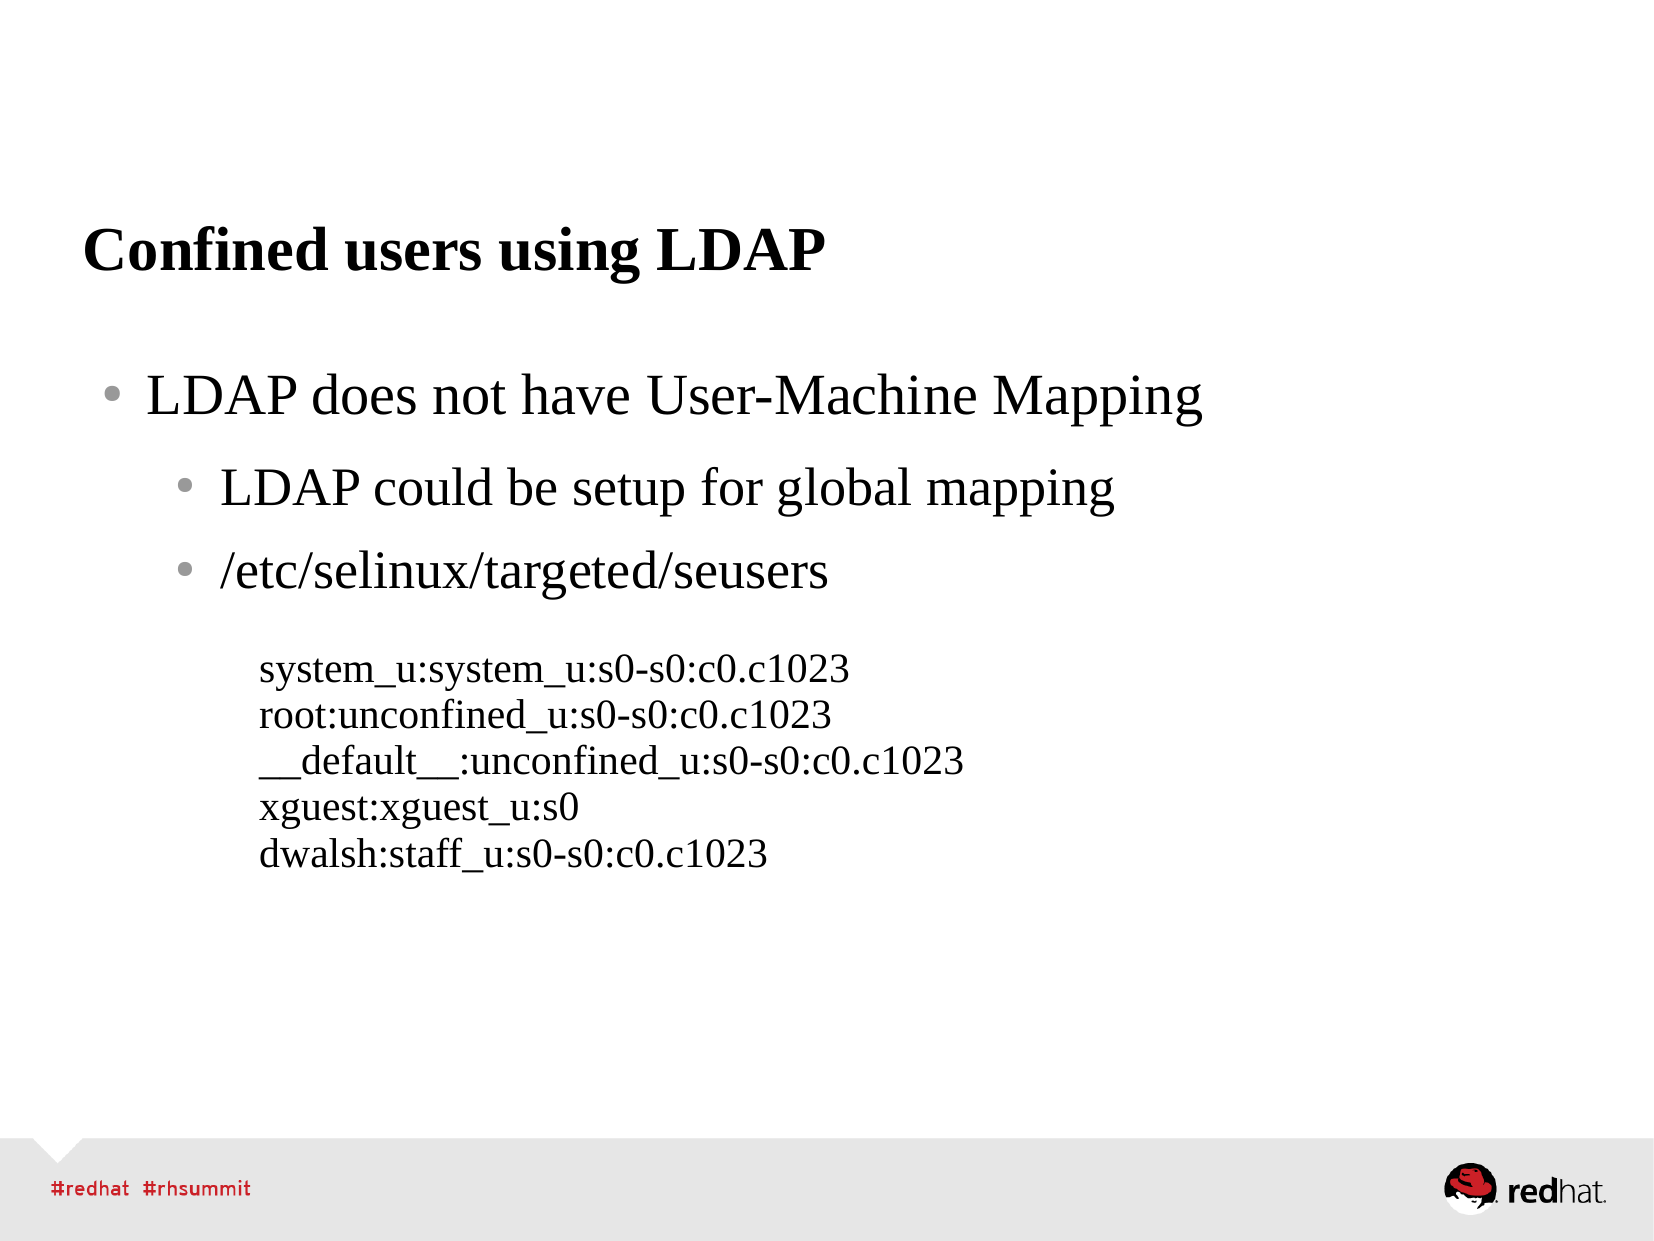

# Confined users using LDAP
LDAP does not have User-Machine Mapping
LDAP could be setup for global mapping
/etc/selinux/targeted/seusers
system_u:system_u:s0-s0:c0.c1023
root:unconfined_u:s0-s0:c0.c1023
__default__:unconfined_u:s0-s0:c0.c1023
xguest:xguest_u:s0
dwalsh:staff_u:s0-s0:c0.c1023